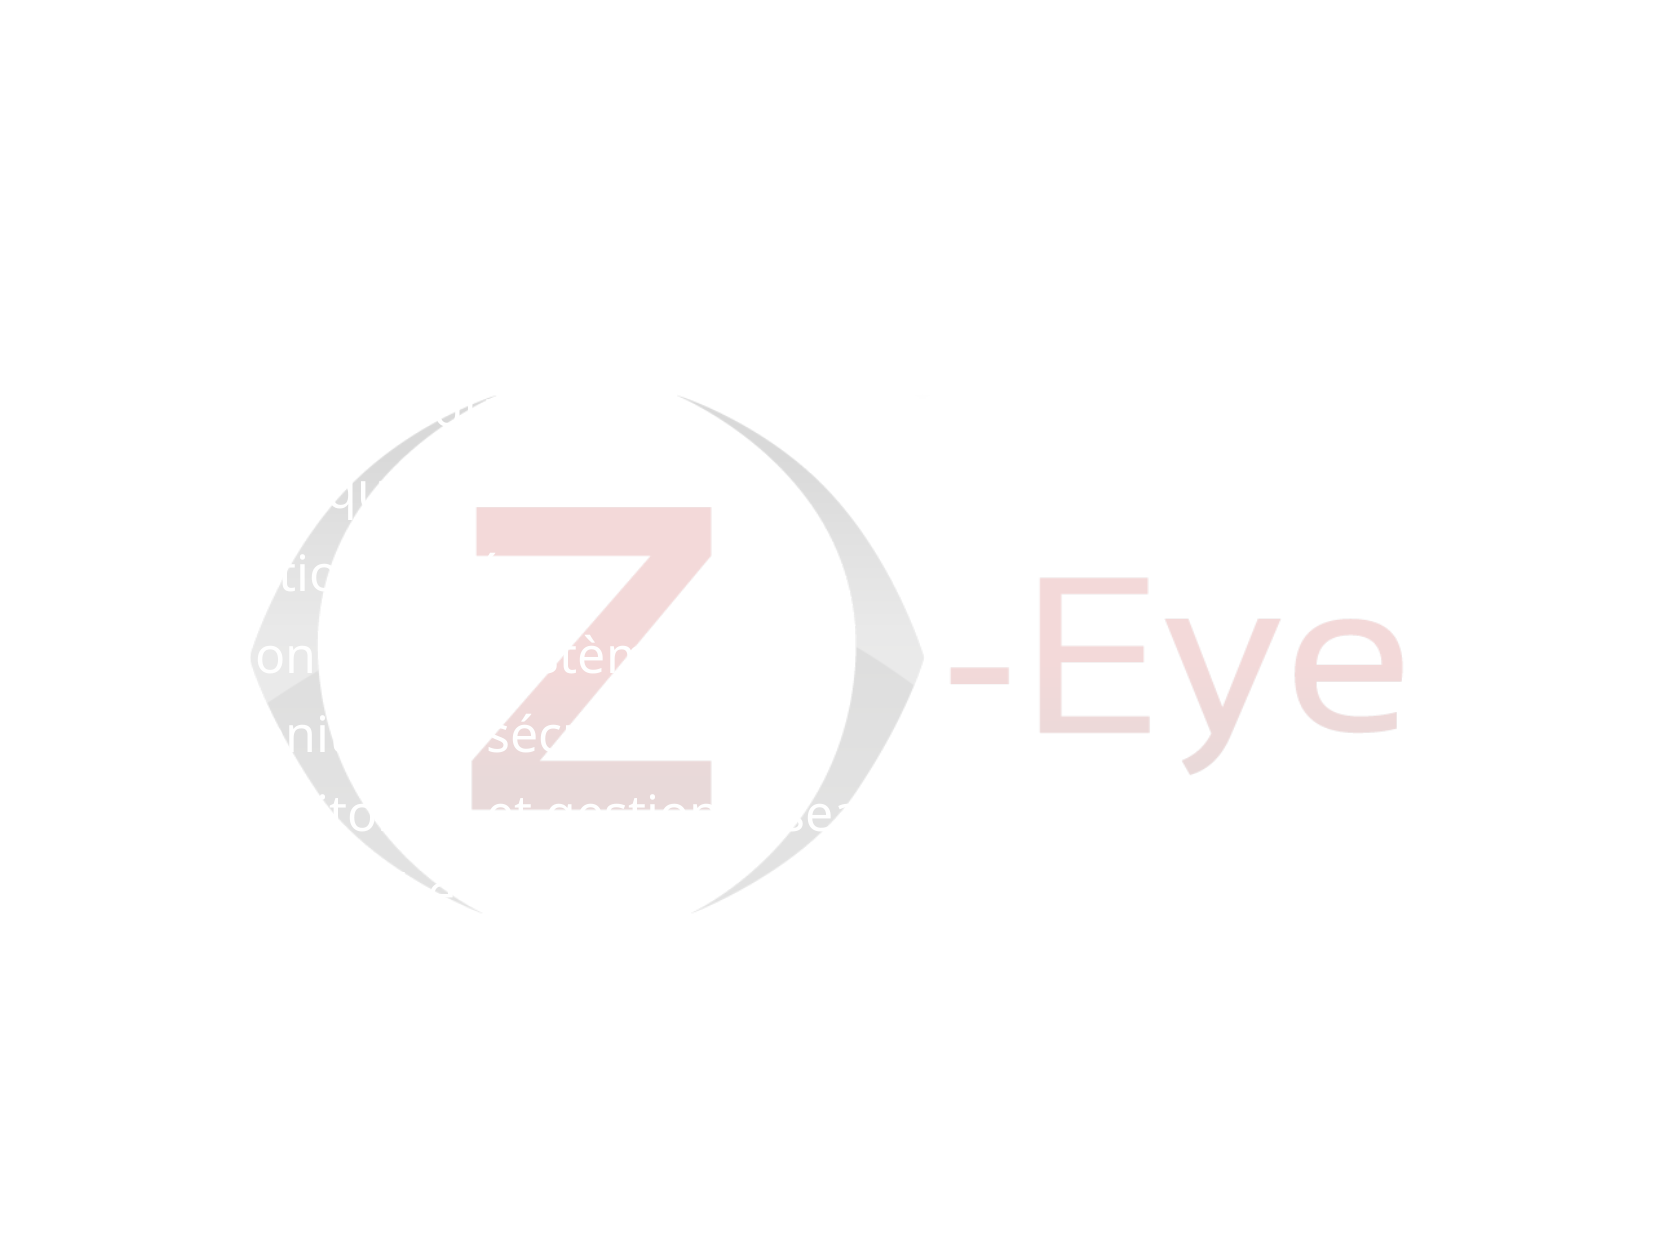

# Sommaire
Origines du projet
Caractéristiques
Statistiques
Fonctionnalités
Monitoring système
Monitoring sécurité
Monitoring et gestion réseau
Recherche
Speed reporting